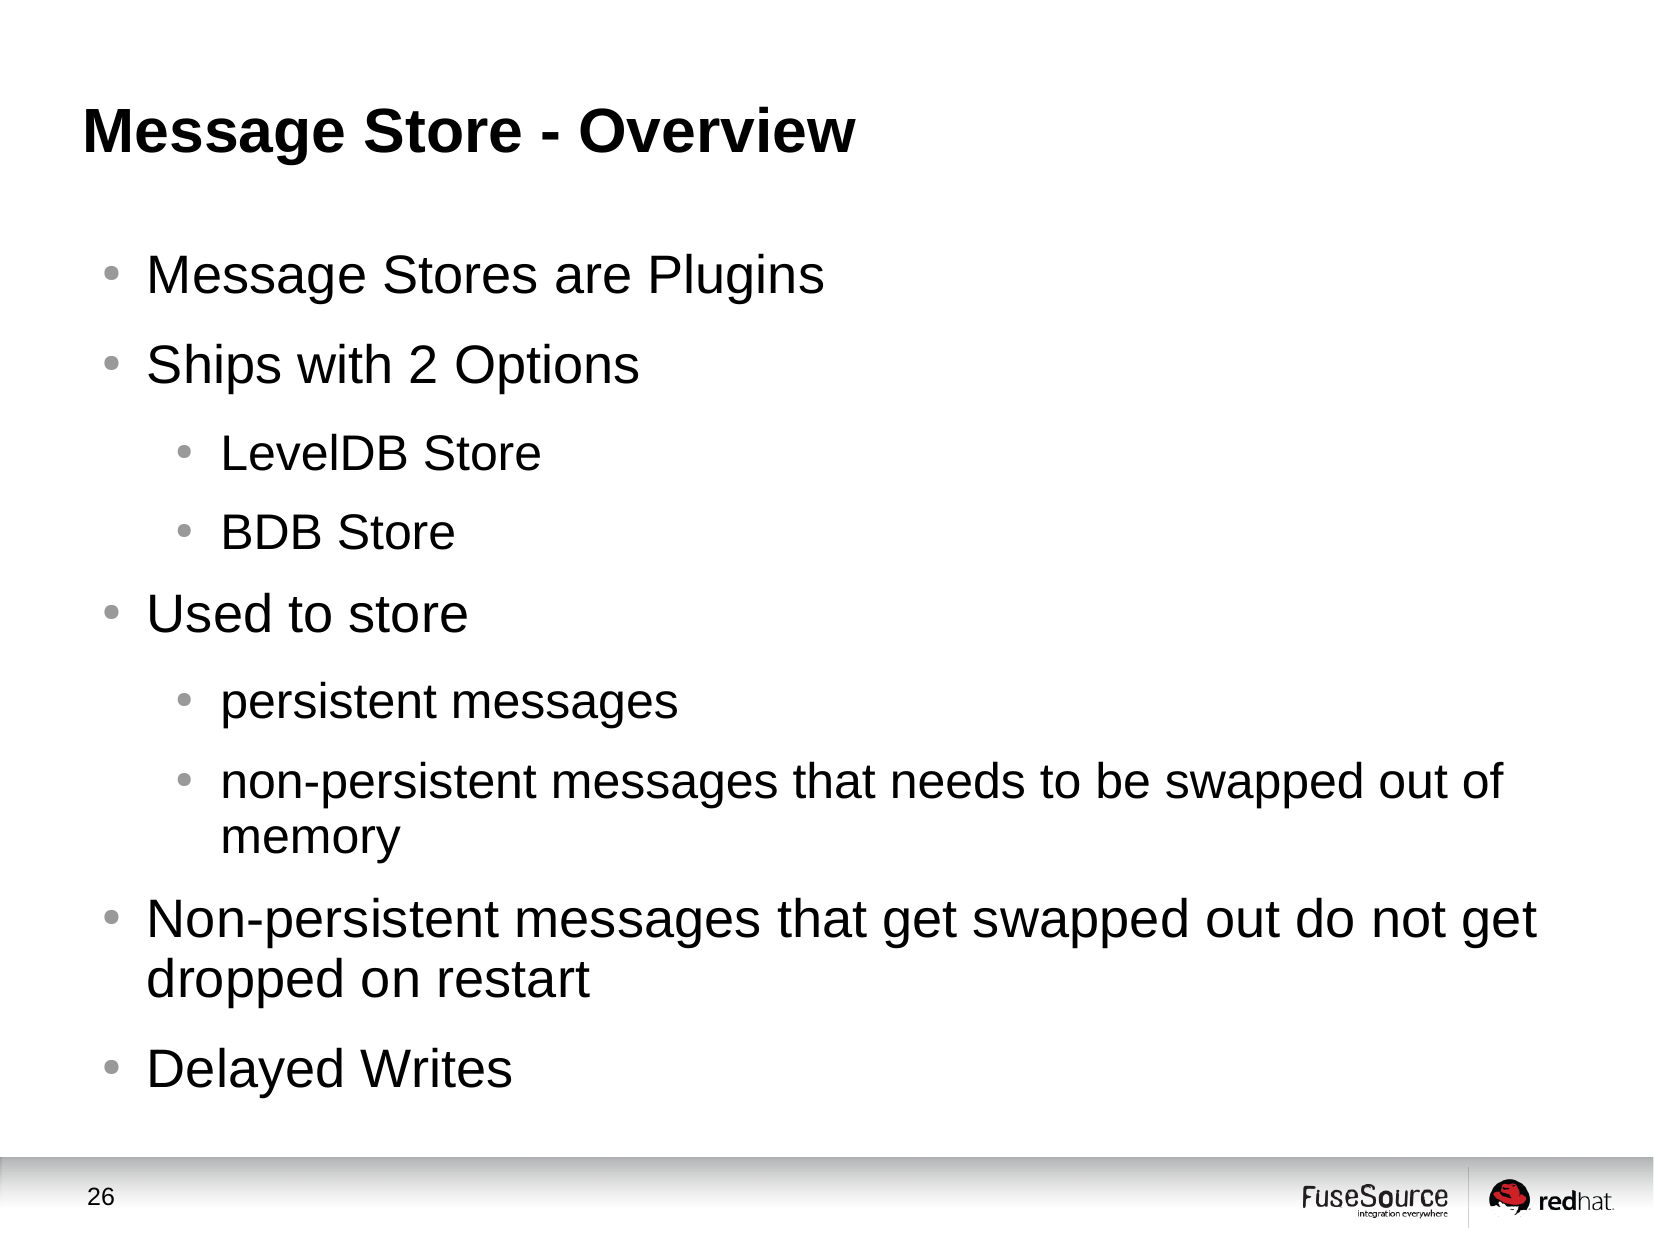

# Message Store - Overview
Message Stores are Plugins
Ships with 2 Options
LevelDB Store
BDB Store
Used to store
persistent messages
non-persistent messages that needs to be swapped out of memory
Non-persistent messages that get swapped out do not get dropped on restart
Delayed Writes